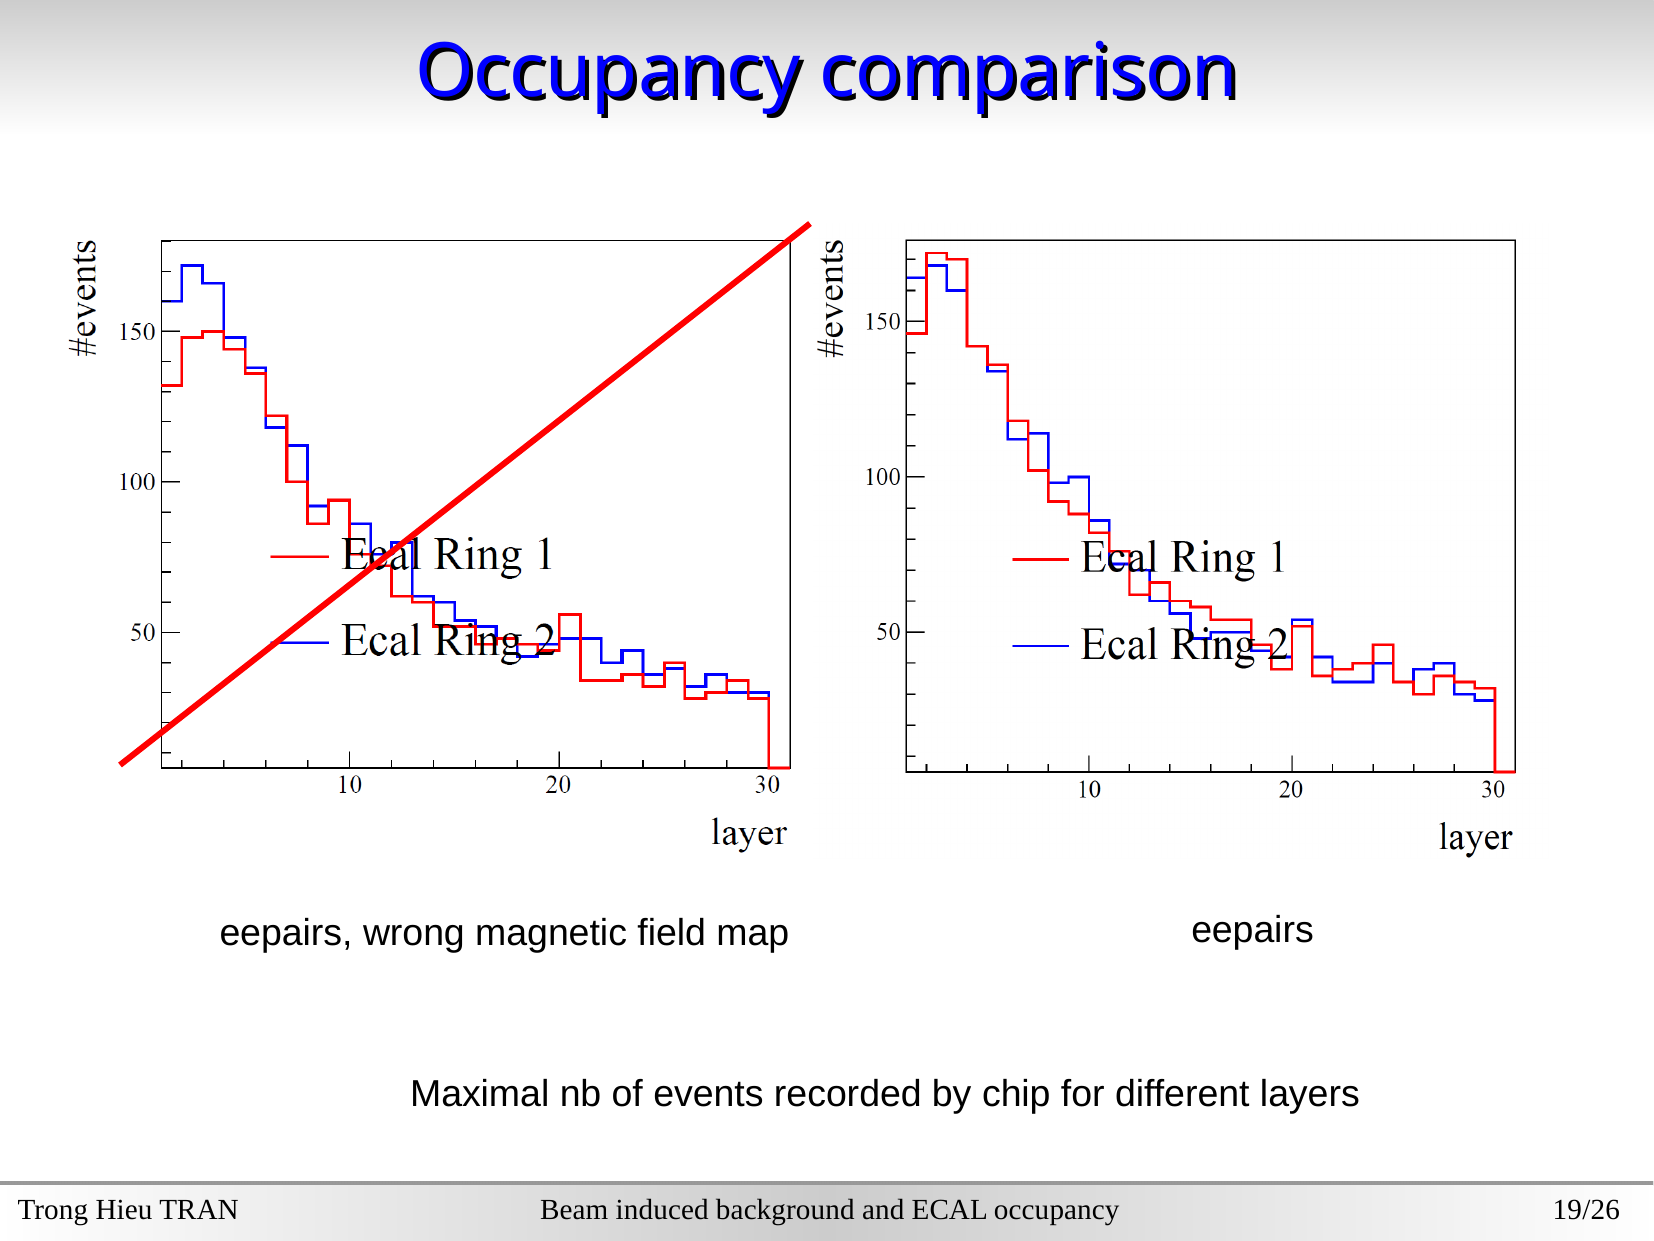

# Occupancy comparison
eepairs
eepairs, wrong magnetic field map
Maximal nb of events recorded by chip for different layers